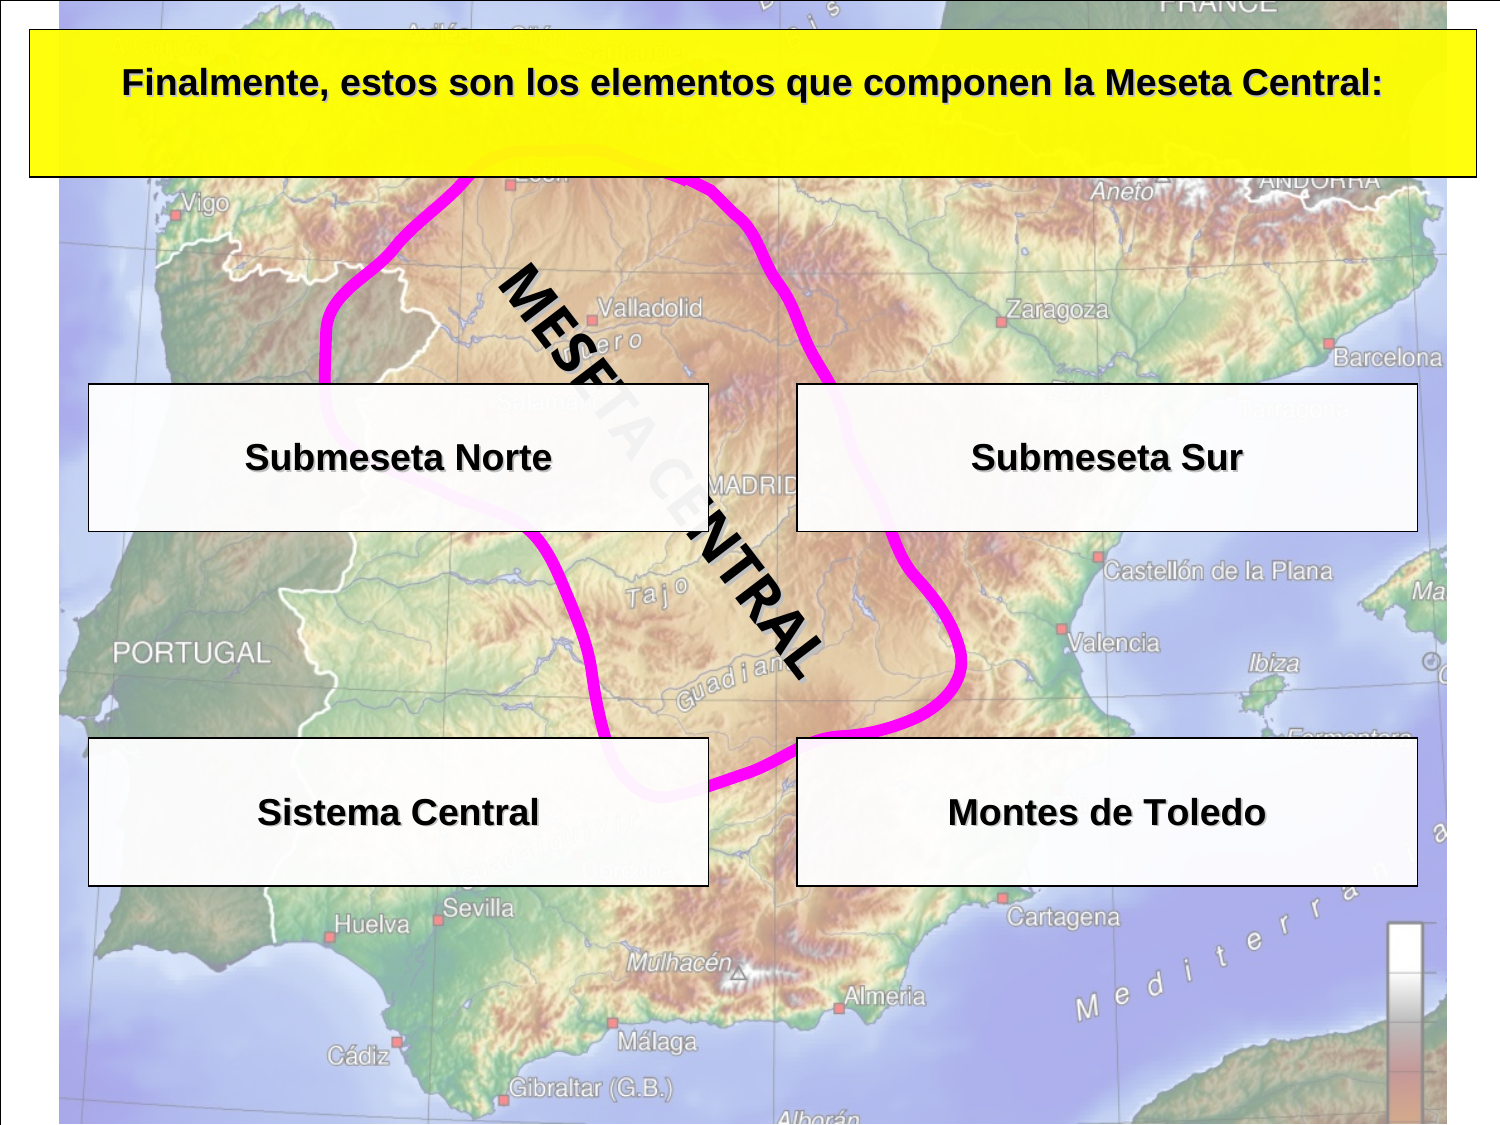

Finalmente, estos son los elementos que componen la Meseta Central:
MESETA CENTRAL
Submeseta Norte
Submeseta Sur
Sistema Central
Montes de Toledo